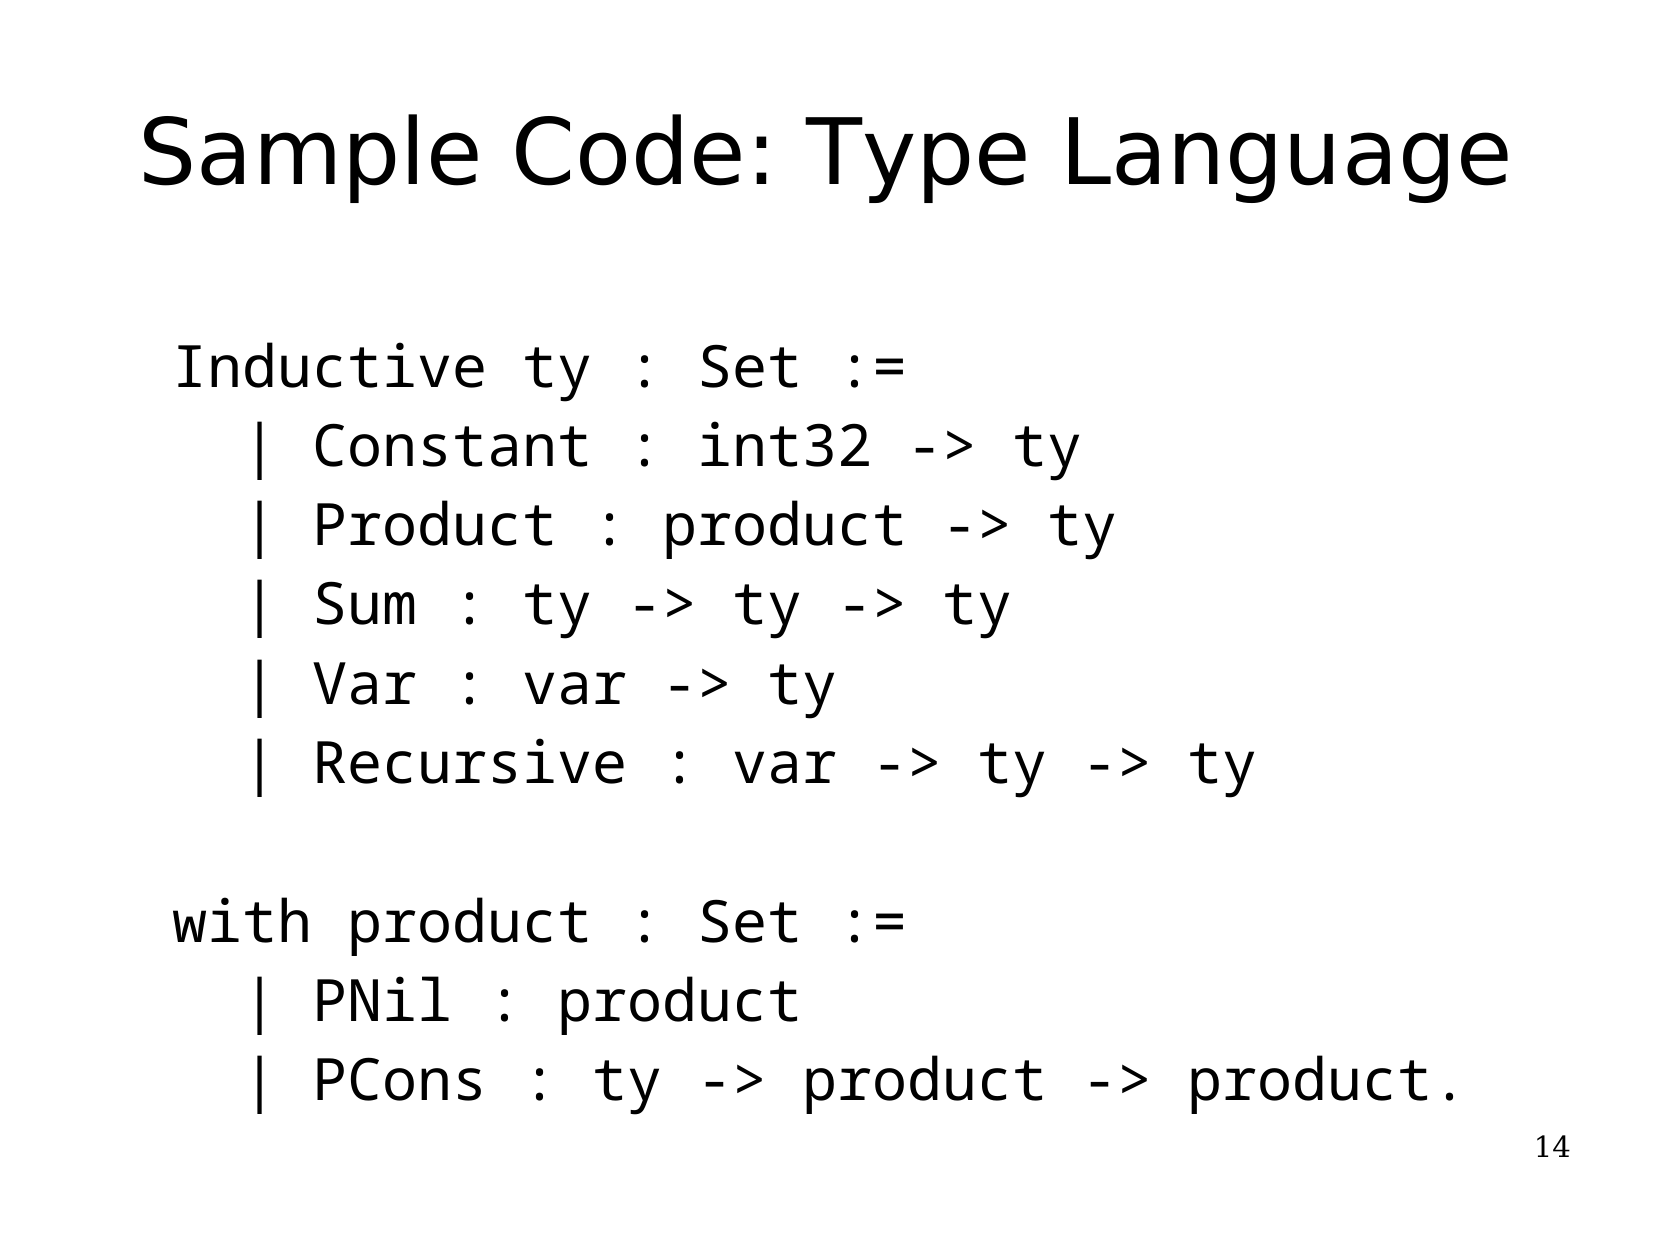

# Sample Code: Type Language
Inductive ty : Set :=
 | Constant : int32 -> ty
 | Product : product -> ty
 | Sum : ty -> ty -> ty
 | Var : var -> ty
 | Recursive : var -> ty -> ty
with product : Set :=
 | PNil : product
 | PCons : ty -> product -> product.
14